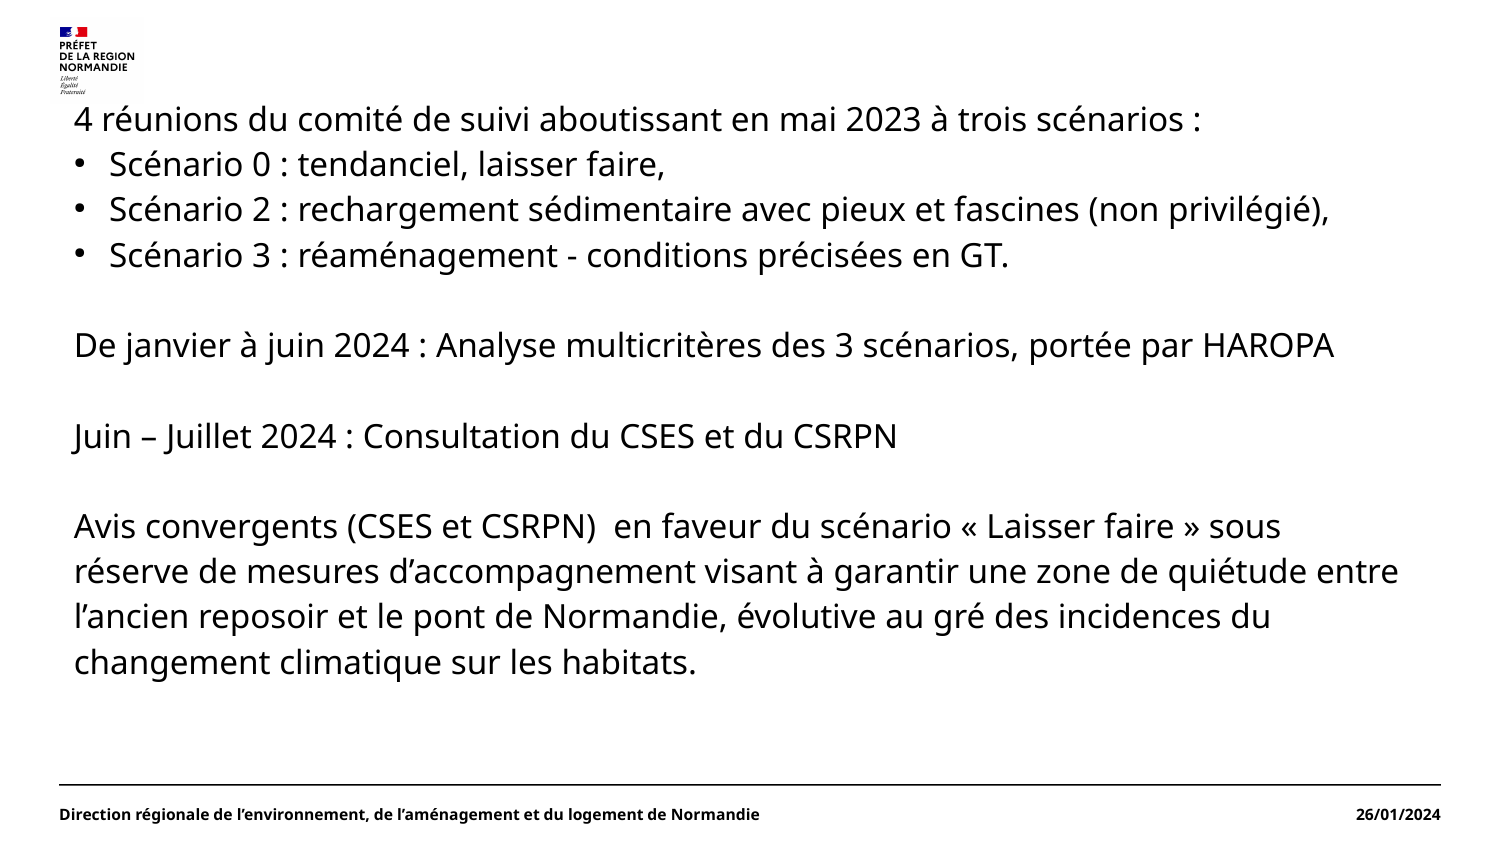

4 réunions du comité de suivi aboutissant en mai 2023 à trois scénarios :
Scénario 0 : tendanciel, laisser faire,
Scénario 2 : rechargement sédimentaire avec pieux et fascines (non privilégié),
Scénario 3 : réaménagement - conditions précisées en GT.
De janvier à juin 2024 : Analyse multicritères des 3 scénarios, portée par HAROPA
Juin – Juillet 2024 : Consultation du CSES et du CSRPN
Avis convergents (CSES et CSRPN) en faveur du scénario « Laisser faire » sous réserve de mesures d’accompagnement visant à garantir une zone de quiétude entre l’ancien reposoir et le pont de Normandie, évolutive au gré des incidences du changement climatique sur les habitats.
Direction régionale de l’environnement, de l’aménagement et du logement de Normandie
26/01/2024